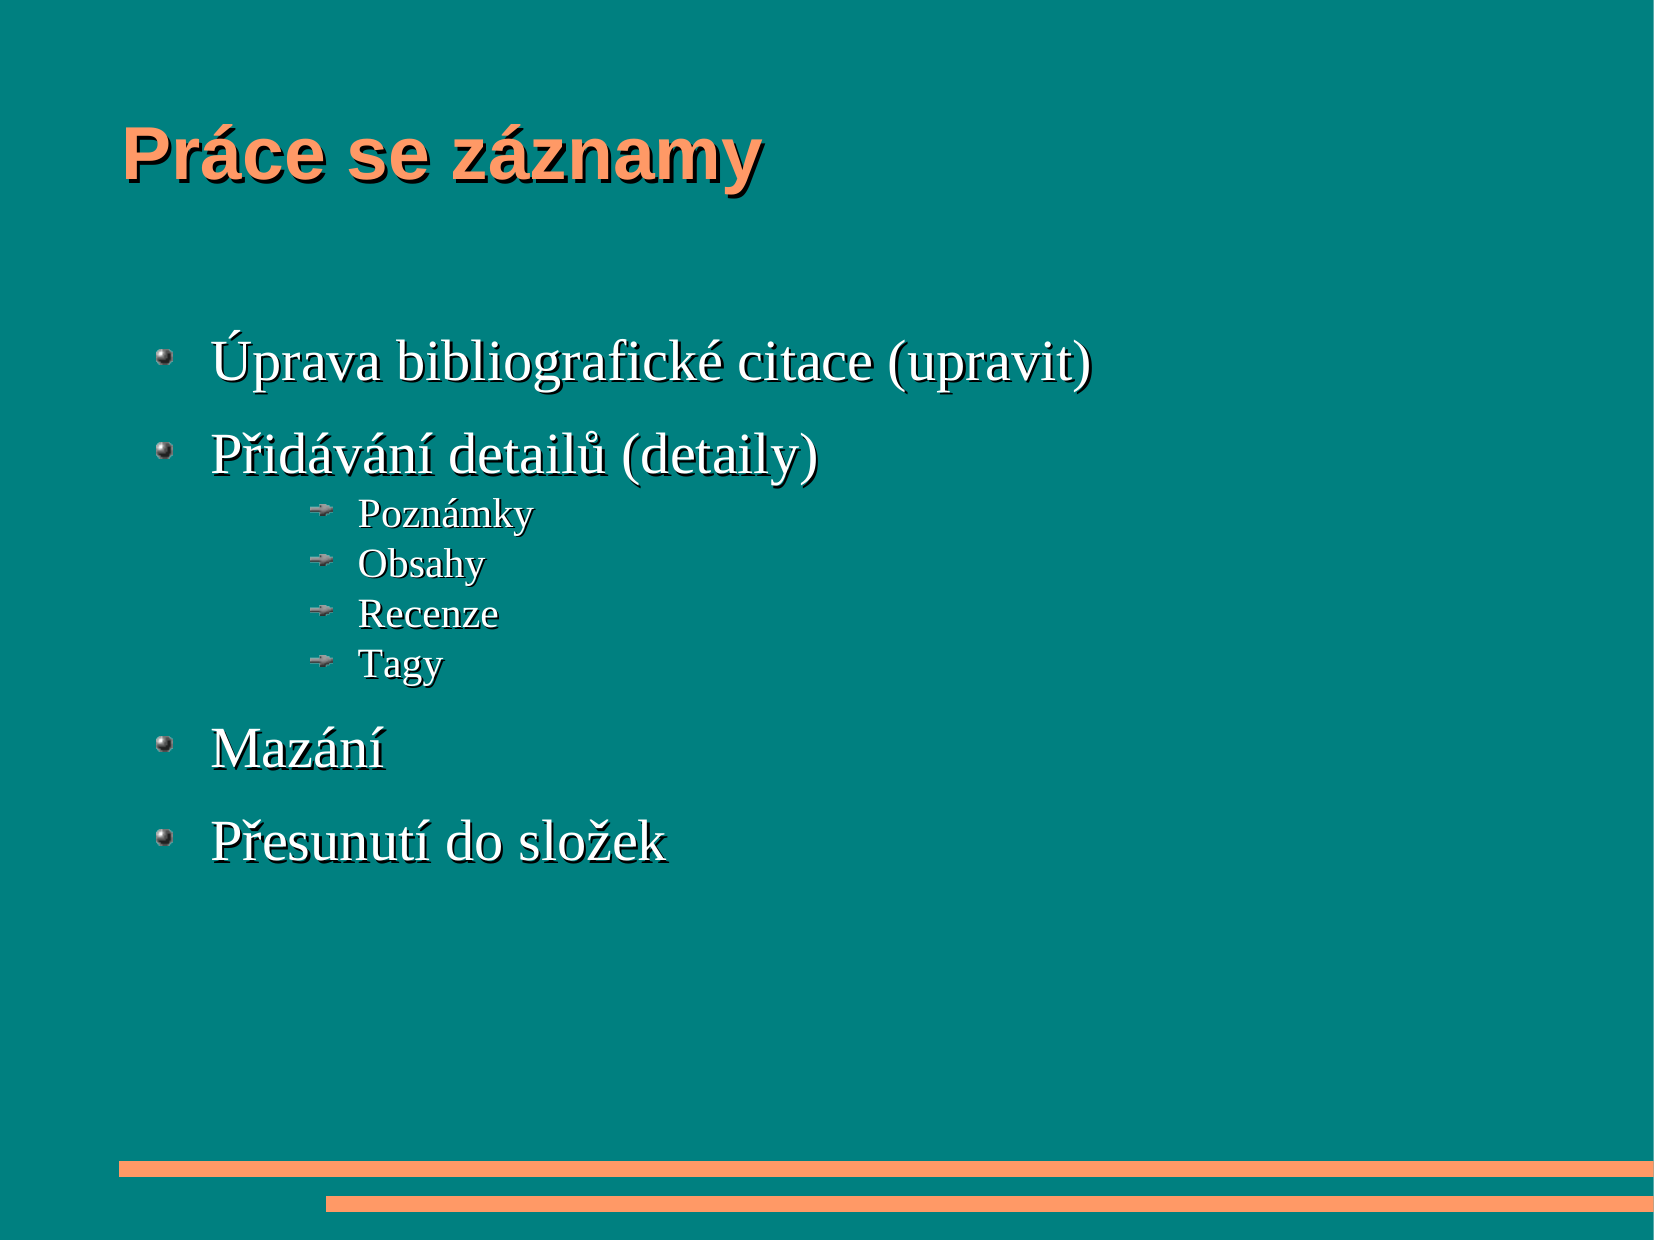

# Práce se záznamy
Úprava bibliografické citace (upravit)
Přidávání detailů (detaily)
Poznámky
Obsahy
Recenze
Tagy
Mazání
Přesunutí do složek